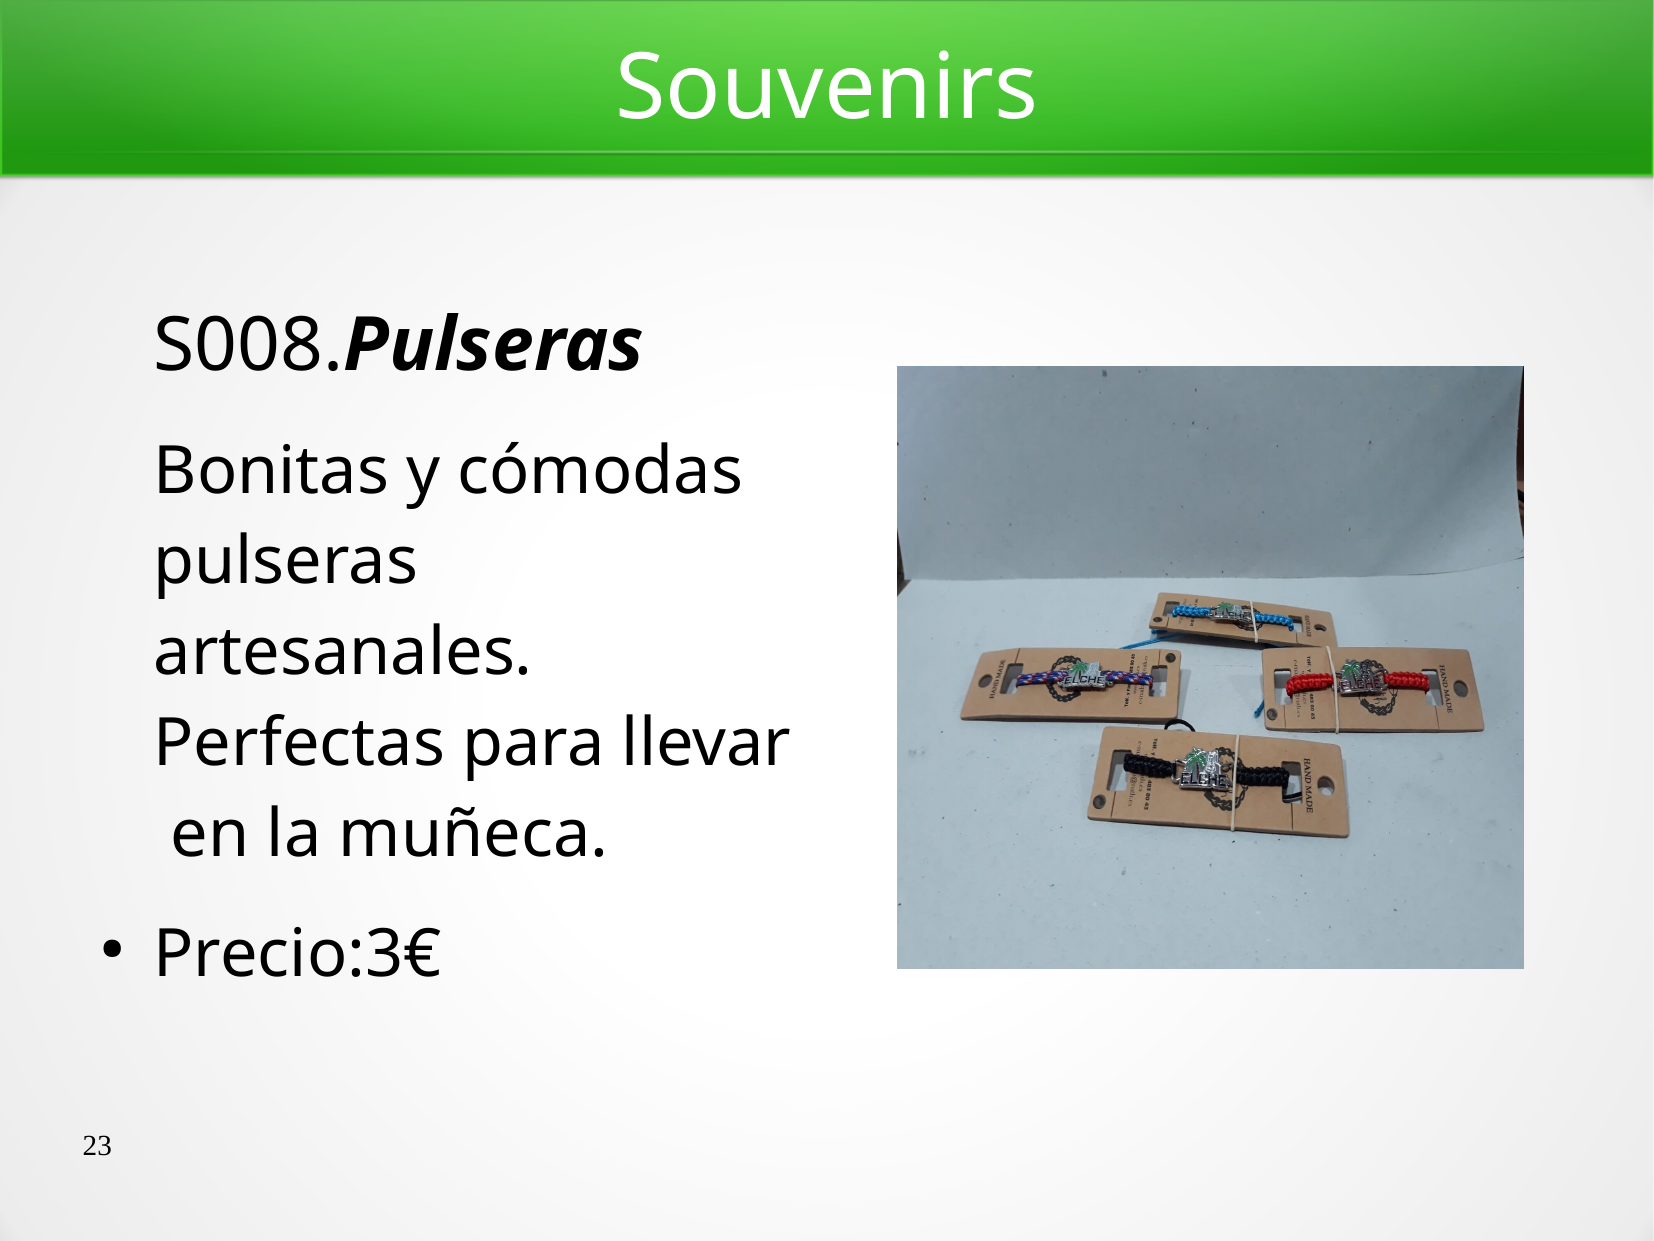

# Souvenirs
S008.Pulseras
Bonitas y cómodas pulseras artesanales. Perfectas para llevar en la muñeca.
Precio:3€
23